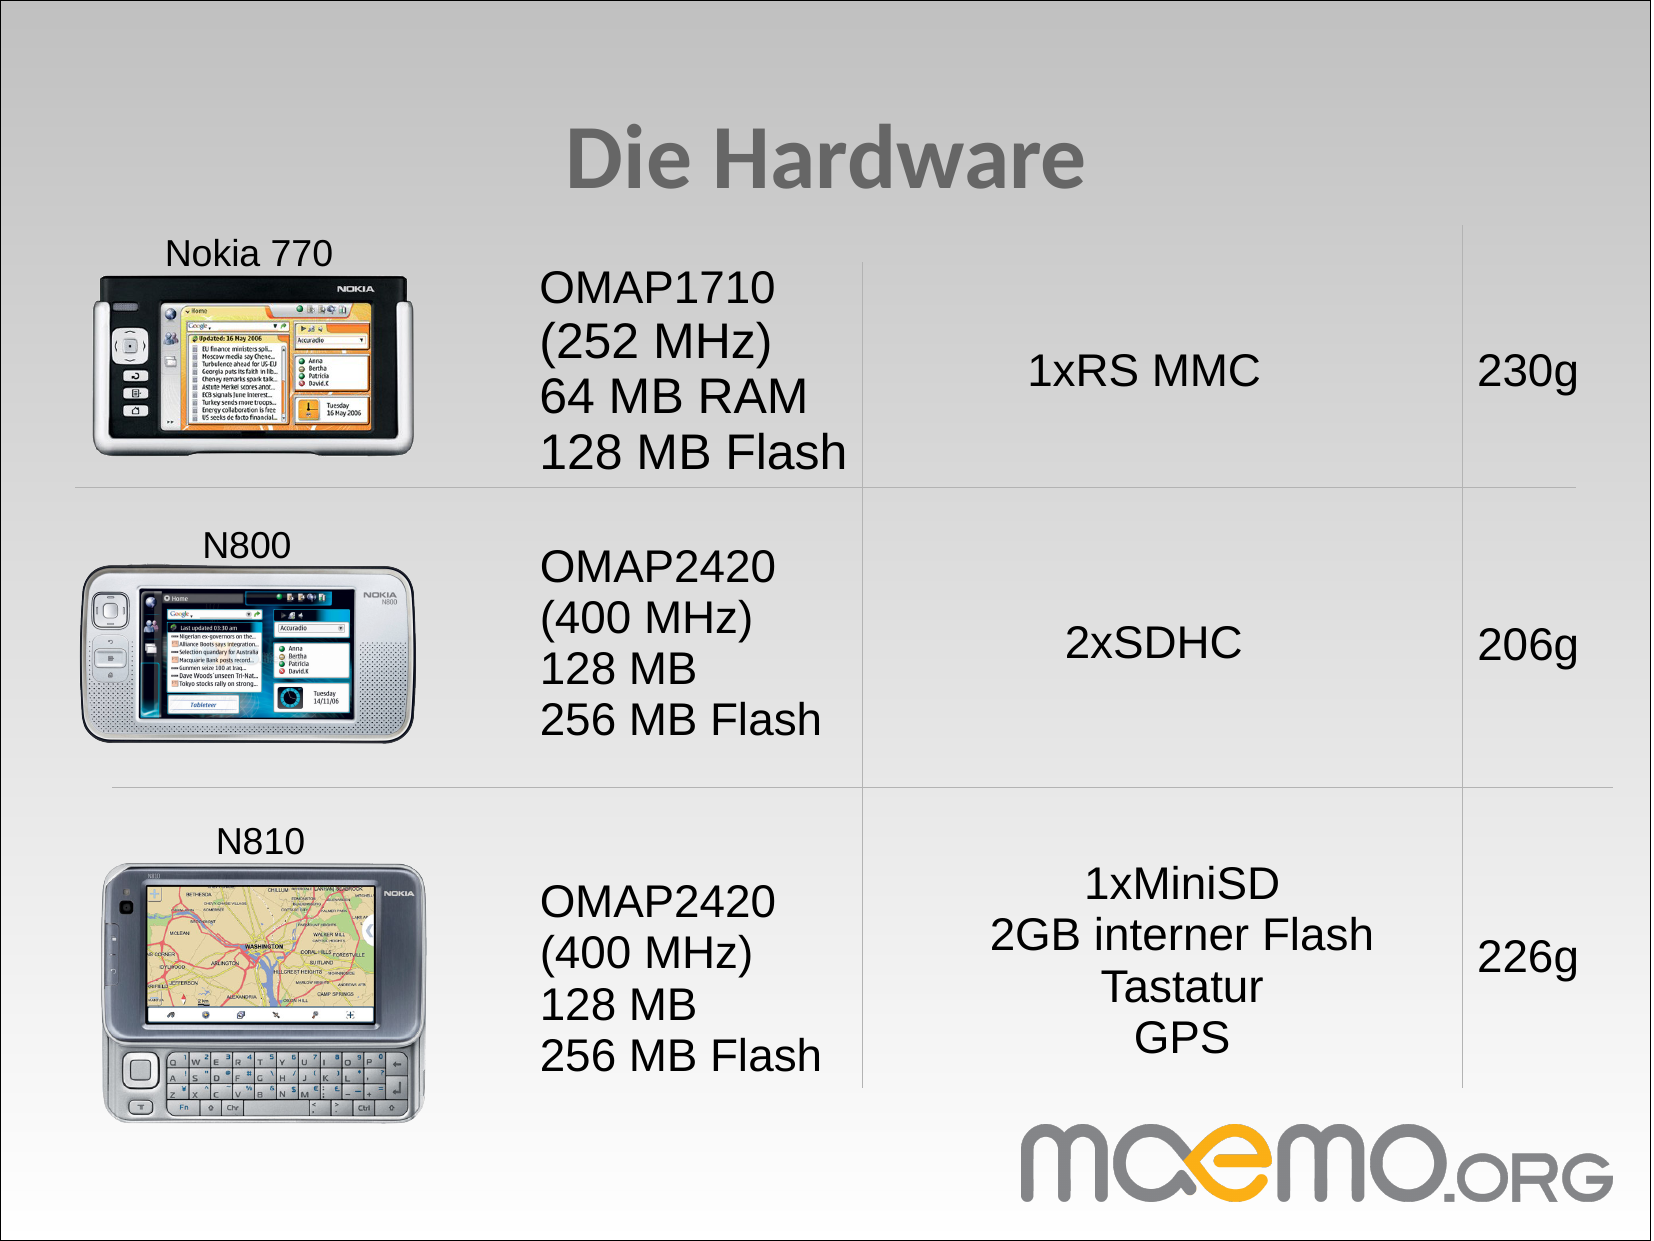

# Die Hardware
Nokia 770
OMAP1710
(252 MHz)
64 MB RAM
128 MB Flash
1xRS MMC
230g
N800
OMAP2420
(400 MHz)
128 MB
256 MB Flash
2xSDHC
206g
N810
1xMiniSD
2GB interner Flash
Tastatur
GPS
OMAP2420
(400 MHz)
128 MB
256 MB Flash
226g